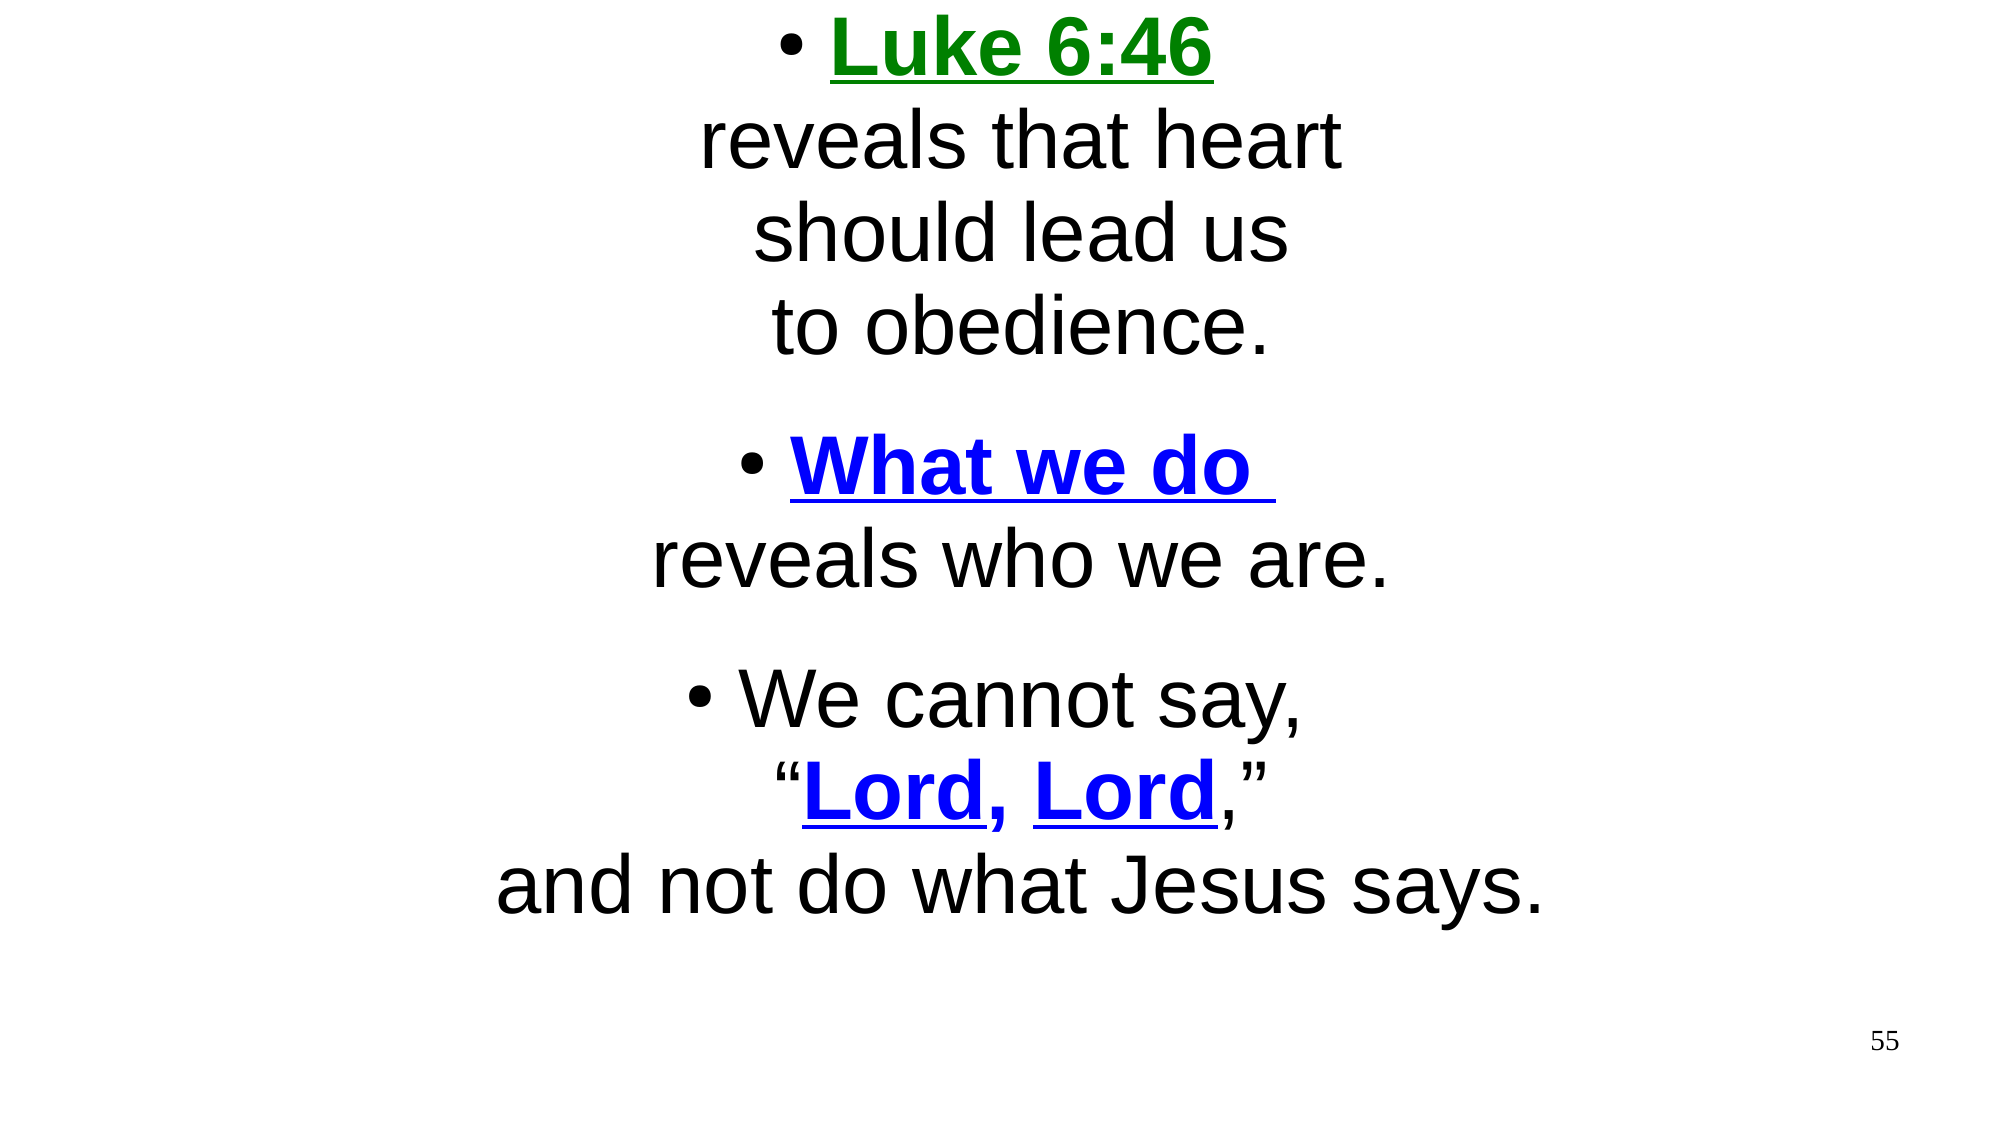

# Luke 6:46 reveals that heart should lead us to obedience.
What we do
reveals who we are.
We cannot say,
“Lord, Lord,”
and not do what Jesus says.
55